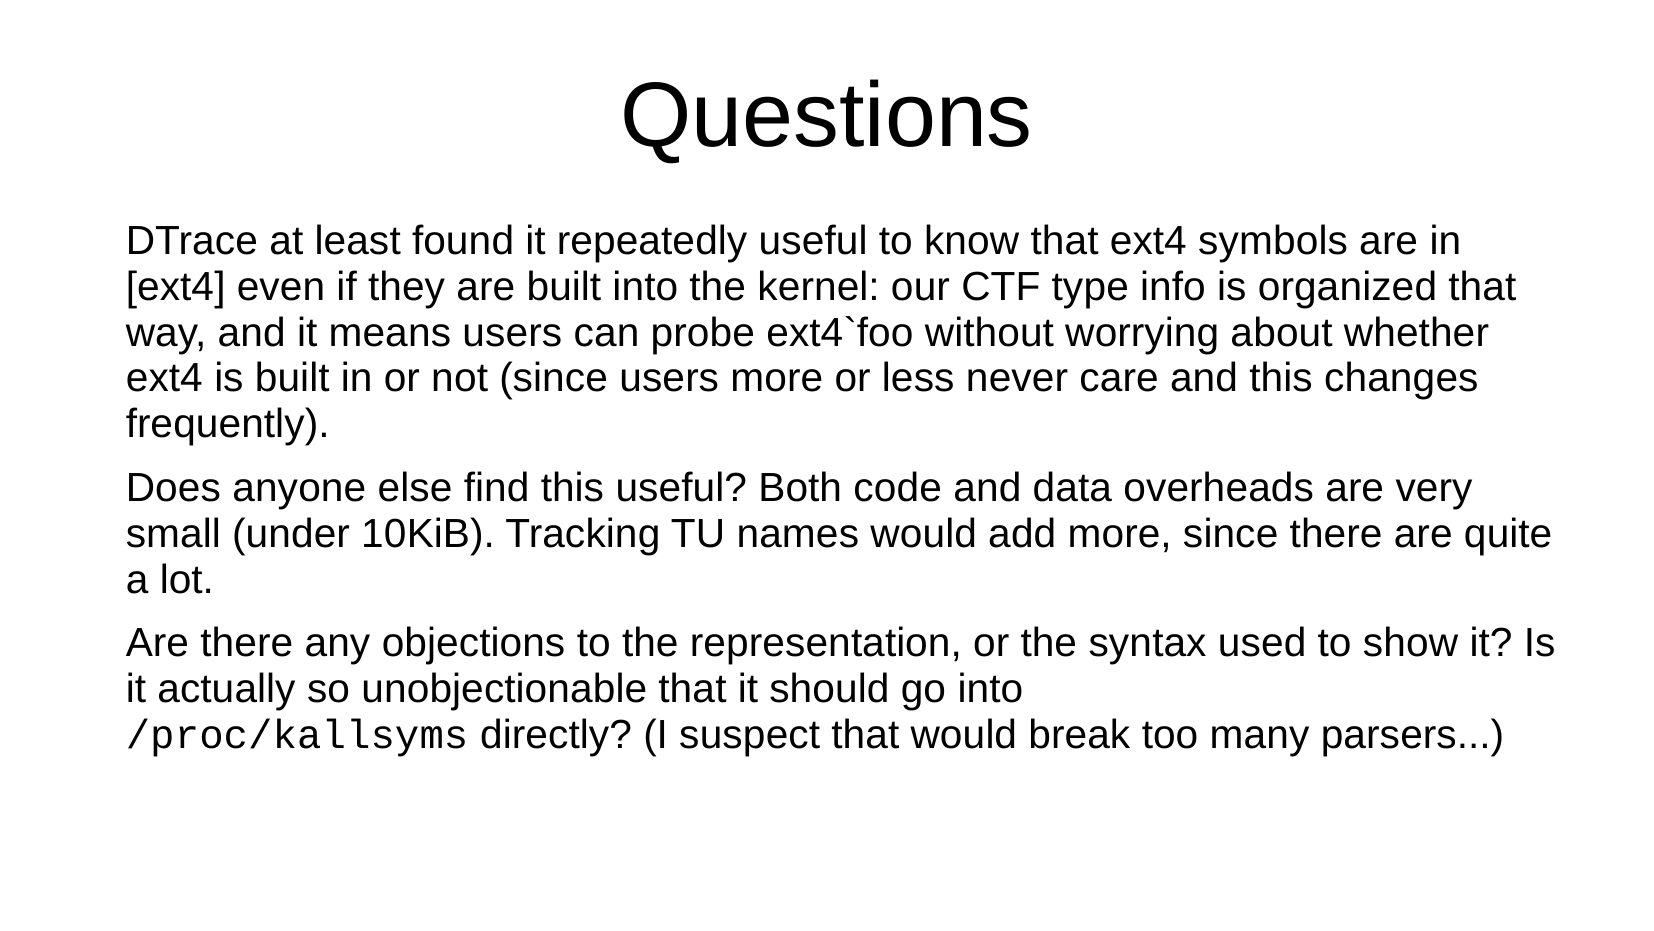

# Questions
DTrace at least found it repeatedly useful to know that ext4 symbols are in [ext4] even if they are built into the kernel: our CTF type info is organized that way, and it means users can probe ext4`foo without worrying about whether ext4 is built in or not (since users more or less never care and this changes frequently).
Does anyone else find this useful? Both code and data overheads are very small (under 10KiB). Tracking TU names would add more, since there are quite a lot.
Are there any objections to the representation, or the syntax used to show it? Is it actually so unobjectionable that it should go into
/proc/kallsyms directly? (I suspect that would break too many parsers...)